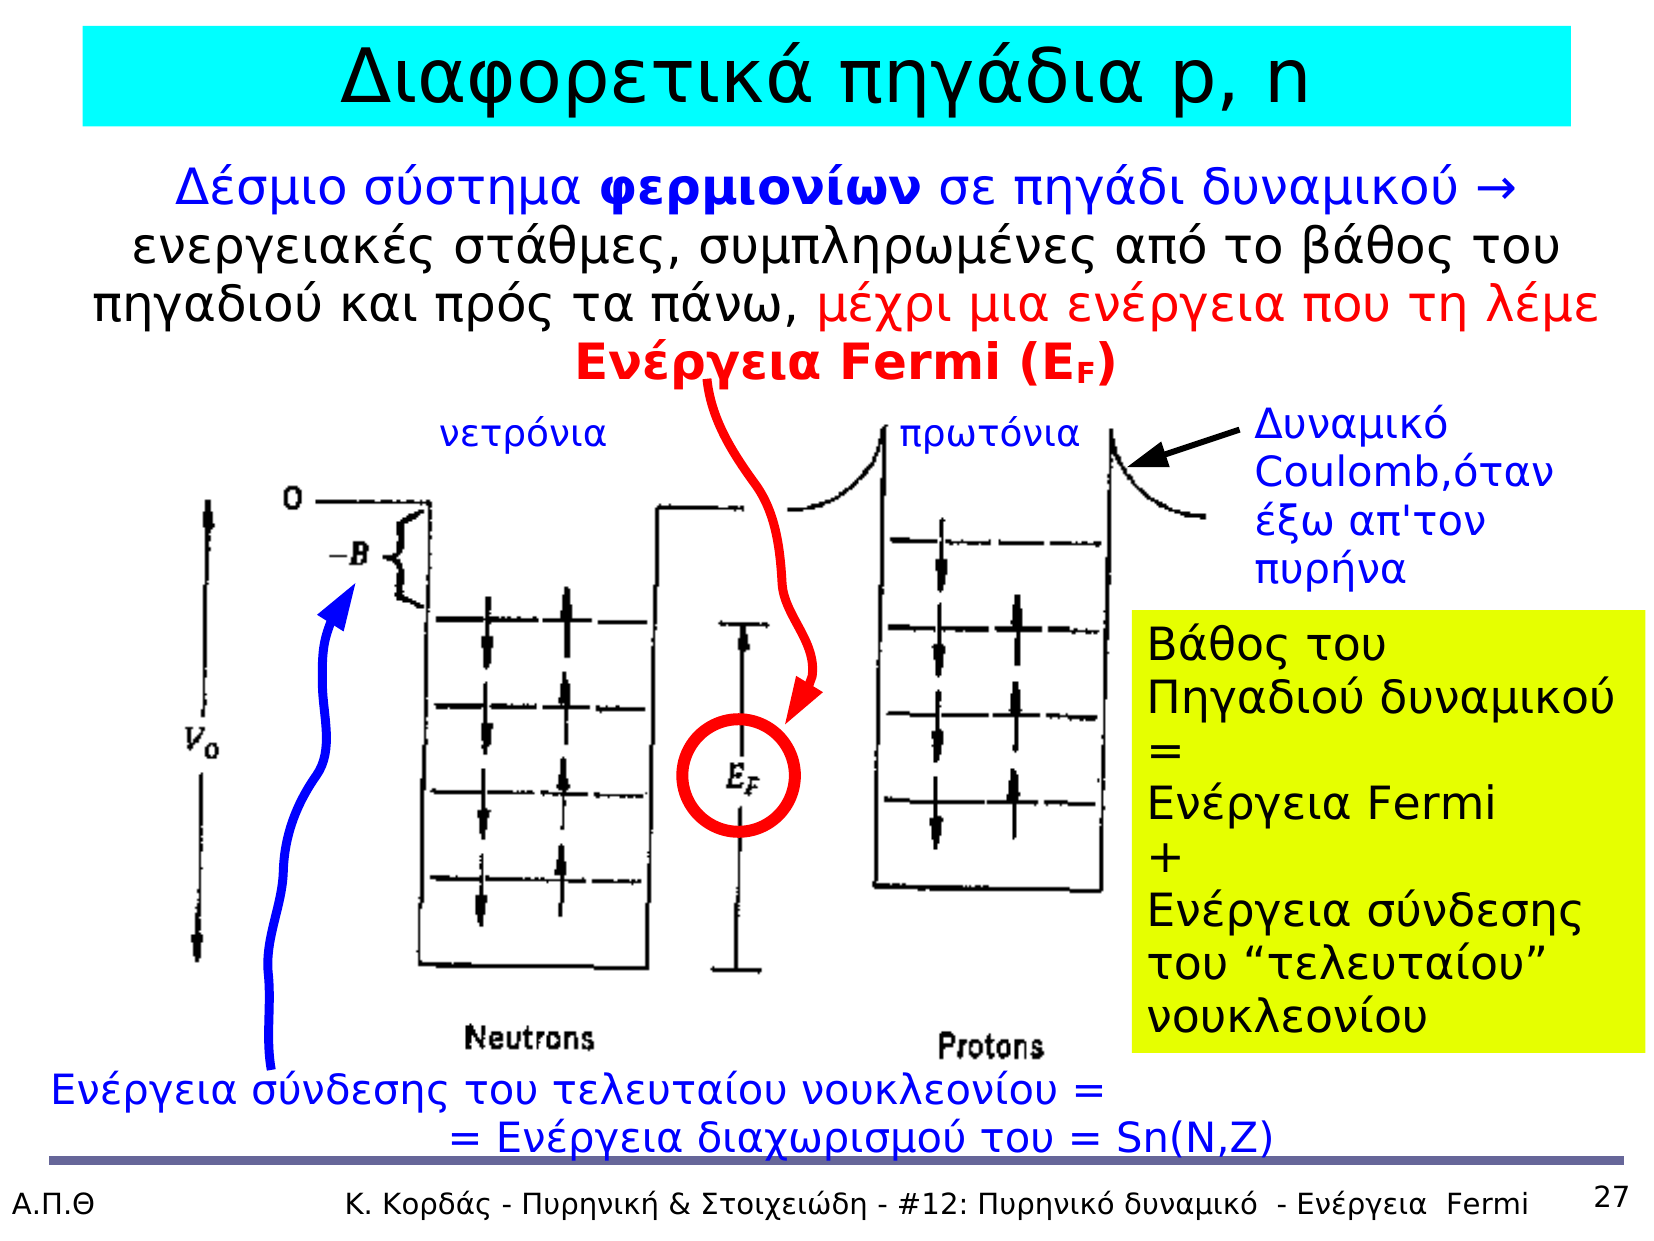

Πηγάδι δυναμικού – δέσμιο σύστημα με φερμιόνια → ενεργειακά επίπεδα από το βάθος πρός πάνω
# Διαφορετικά πηγάδια p, n
Δέσμιο σύστημα φερμιονίων σε πηγάδι δυναμικού → ενεργειακές στάθμες, συμπληρωμένες από το βάθος του πηγαδιού και πρός τα πάνω, μέχρι μια ενέργεια που τη λέμε Ενέργεια Fermi (ΕF)
Δυναμικό Coulomb,όταν έξω απ'τον πυρήνα
νετρόνια
πρωτόνια
Bάθος του
Πηγαδιού δυναμικού
=
Ενέργεια Fermi
+
Ενέργεια σύνδεσης
του “τελευταίου”
νουκλεονίου
Ενέργεια σύνδεσης του τελευταίου νουκλεονίου =
 = Ενέργεια διαχωρισμού του = Sn(N,Z)
27
Α.Π.Θ
Κ. Κορδάς - Πυρηνική & Στοιχειώδη - #12: Πυρηνικό δυναμικό - Ενέργεια Fermi